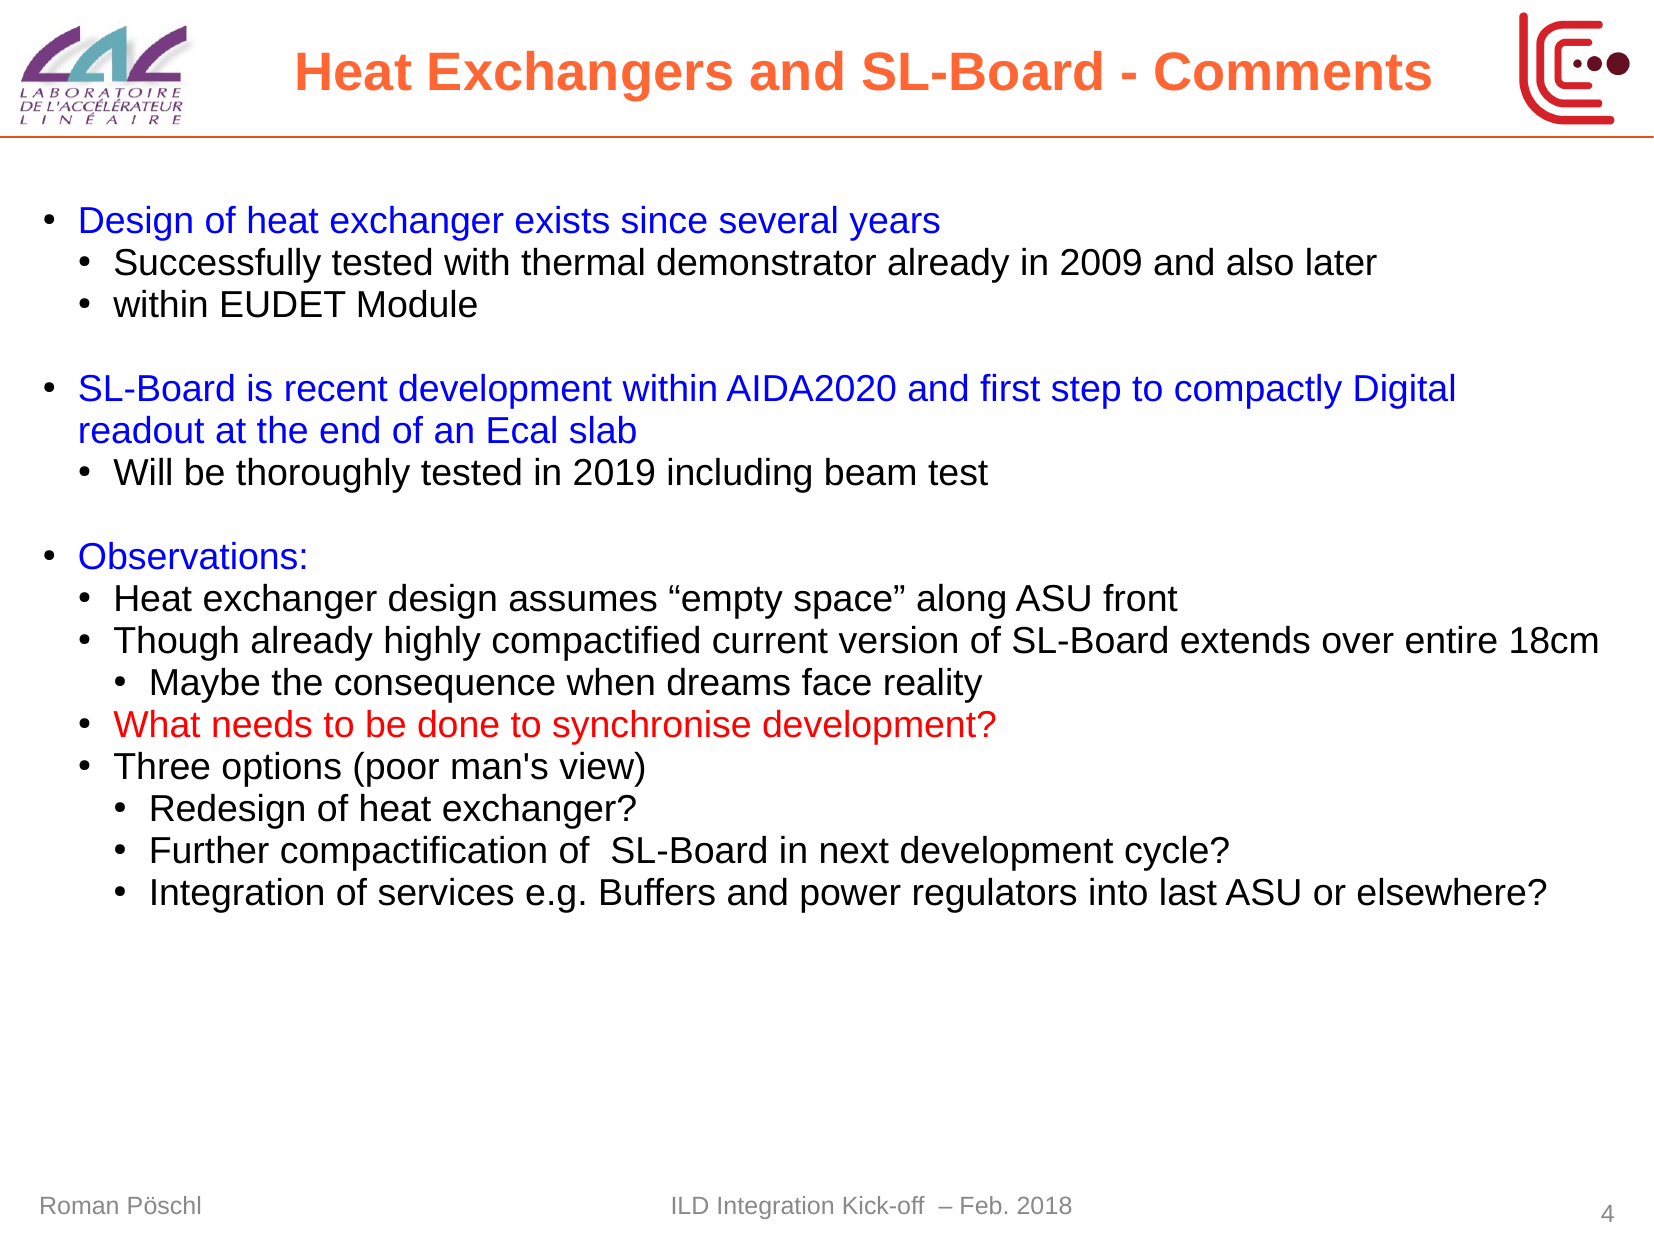

# Heat Exchangers and SL-Board - Comments
Design of heat exchanger exists since several years
Successfully tested with thermal demonstrator already in 2009 and also later
within EUDET Module
SL-Board is recent development within AIDA2020 and first step to compactly Digital
readout at the end of an Ecal slab
Will be thoroughly tested in 2019 including beam test
Observations:
Heat exchanger design assumes “empty space” along ASU front
Though already highly compactified current version of SL-Board extends over entire 18cm
Maybe the consequence when dreams face reality
What needs to be done to synchronise development?
Three options (poor man's view)
Redesign of heat exchanger?
Further compactification of SL-Board in next development cycle?
Integration of services e.g. Buffers and power regulators into last ASU or elsewhere?